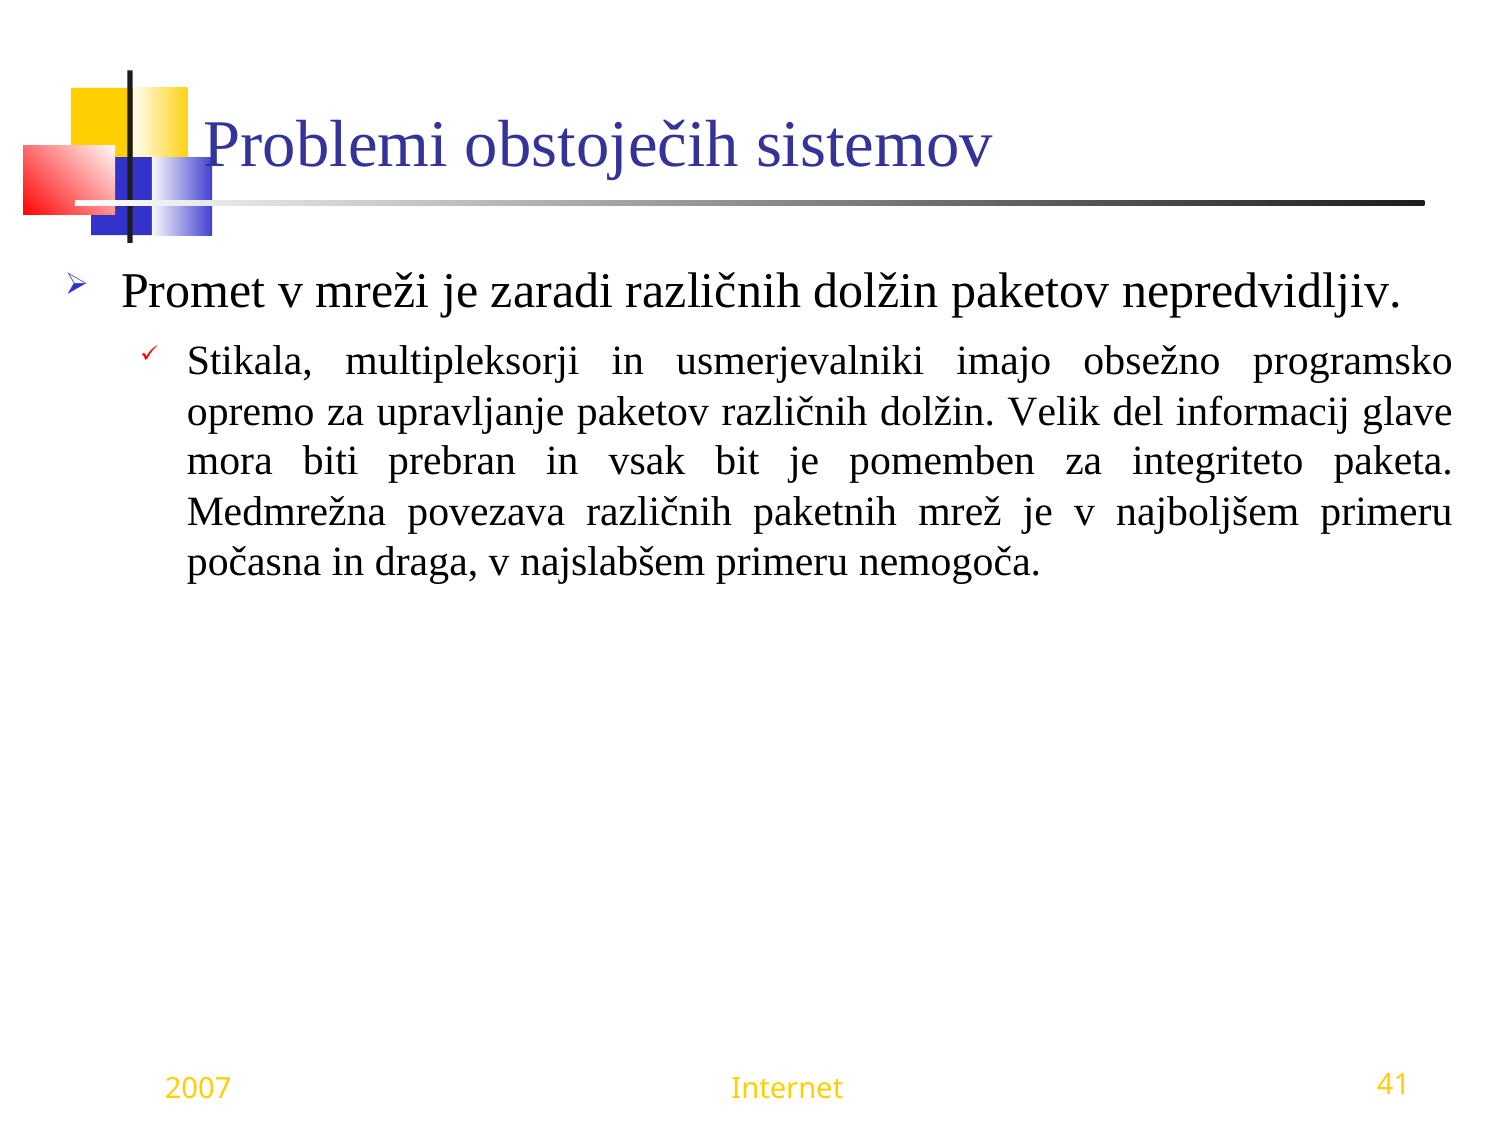

# Problemi obstoječih sistemov
Promet v mreži je zaradi različnih dolžin paketov nepredvidljiv.
Stikala, multipleksorji in usmerjevalniki imajo obsežno programsko opremo za upravljanje paketov različnih dolžin. Velik del informacij glave mora biti prebran in vsak bit je pomemben za integriteto paketa. Medmrežna povezava različnih paketnih mrež je v najboljšem primeru počasna in draga, v najslabšem primeru nemogoča.
2007
Internet